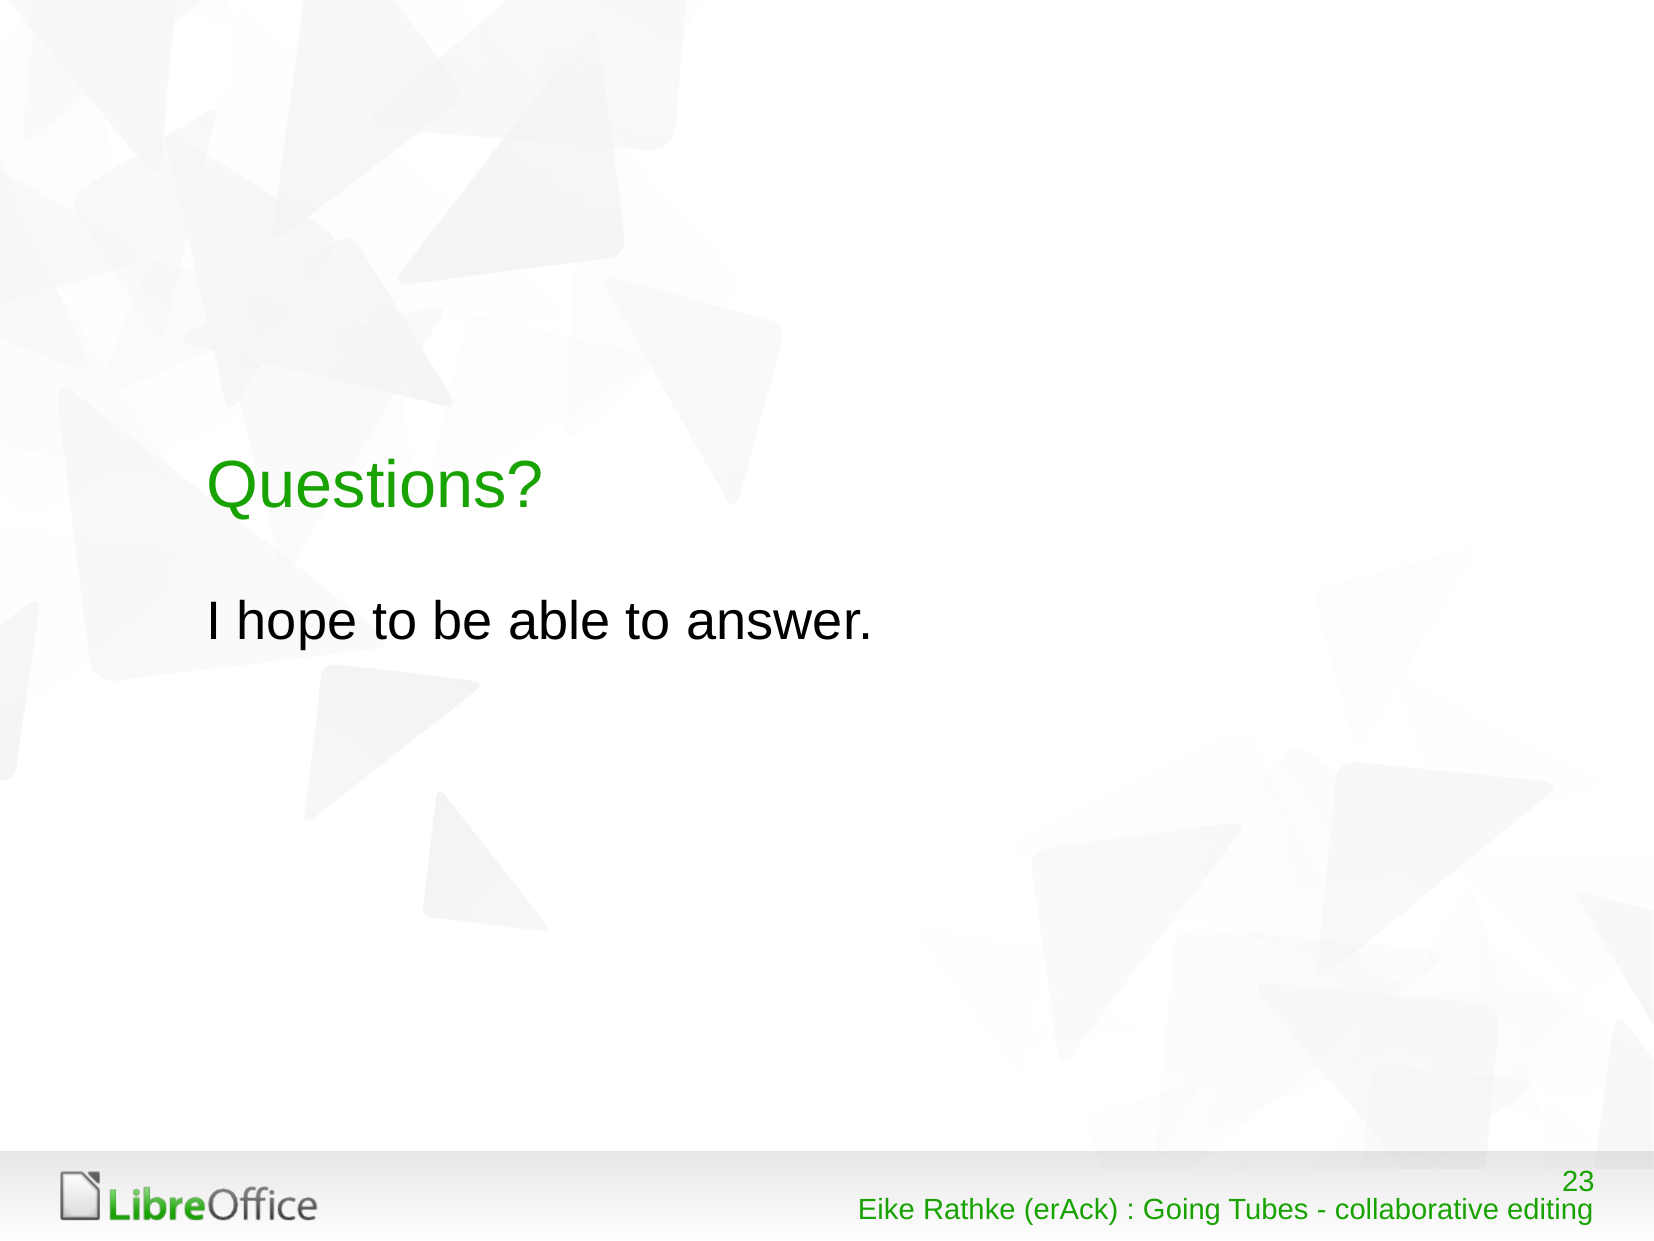

# Questions?
I hope to be able to answer.
23
Eike Rathke (erAck) : Going Tubes - collaborative editing